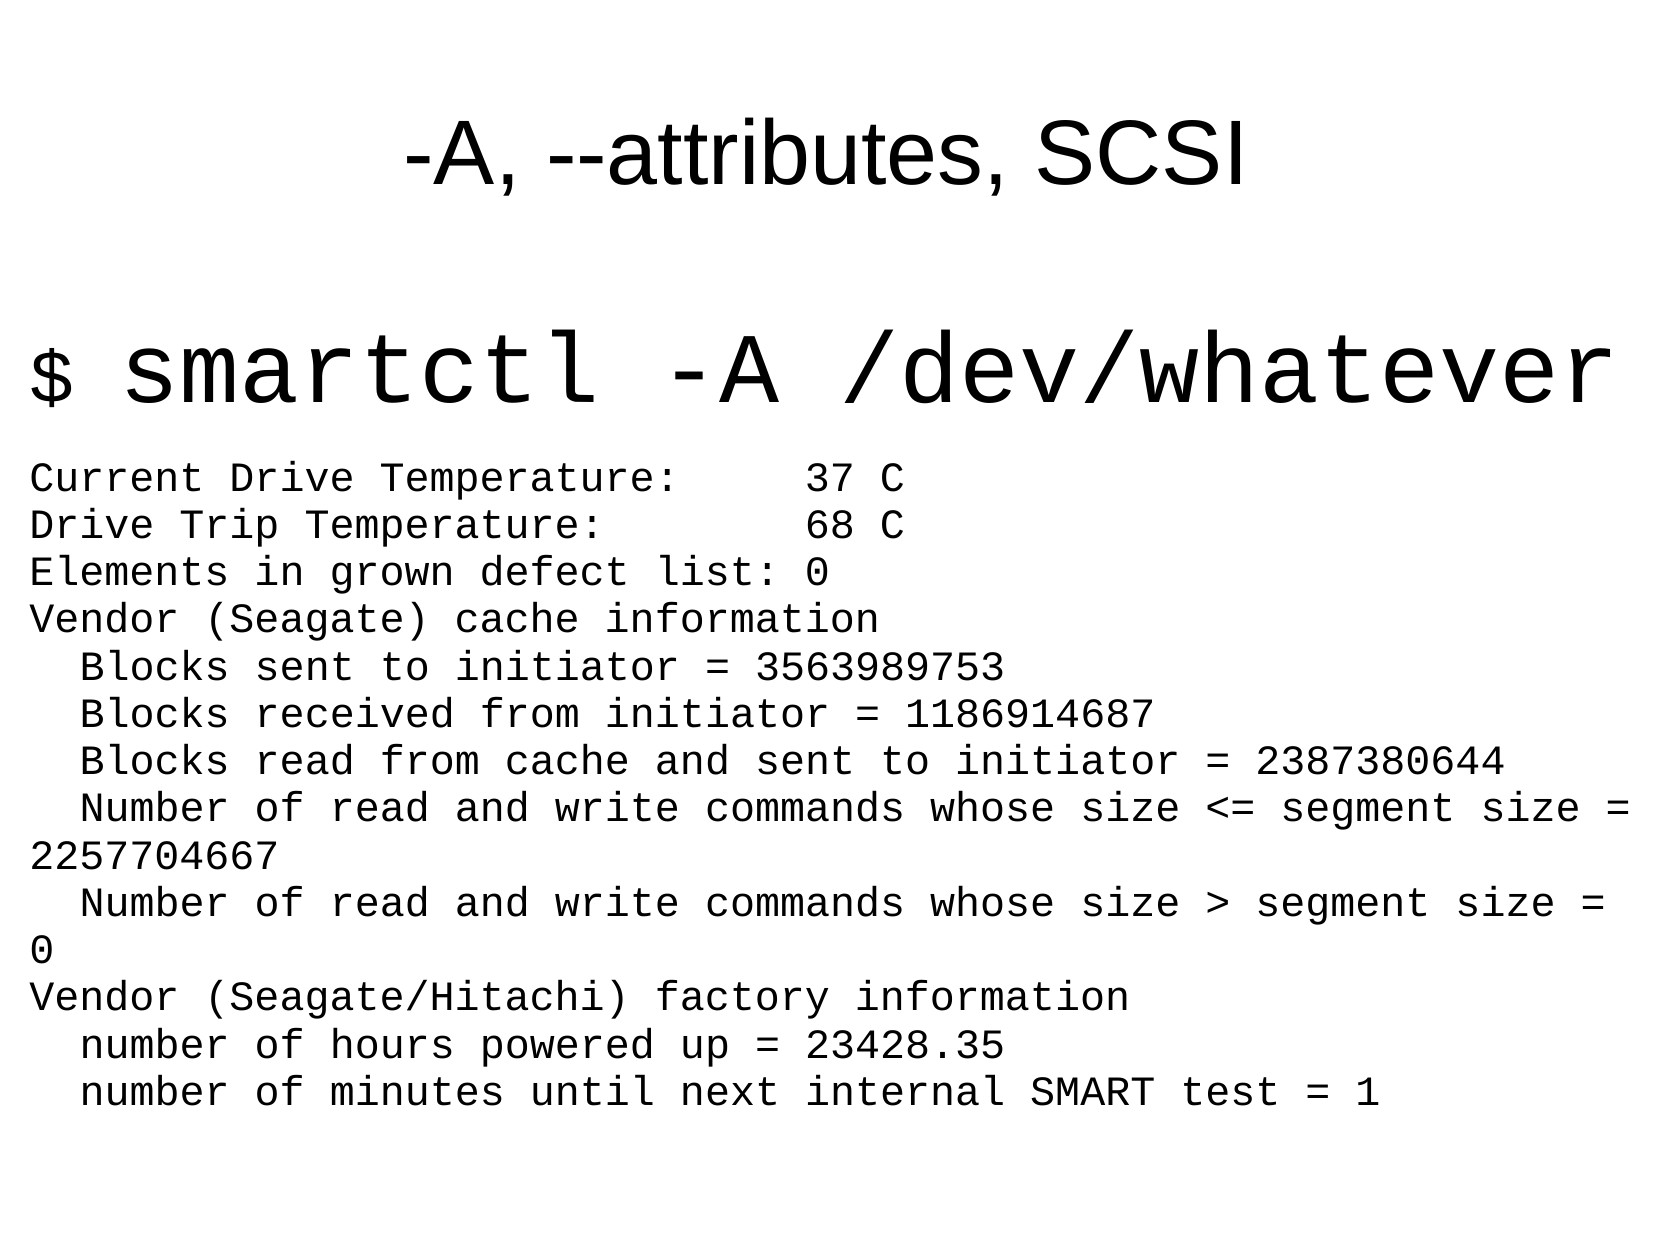

# -A, --attributes, SCSI
$ smartctl -A /dev/whatever
Current Drive Temperature: 37 C
Drive Trip Temperature: 68 C
Elements in grown defect list: 0
Vendor (Seagate) cache information
 Blocks sent to initiator = 3563989753
 Blocks received from initiator = 1186914687
 Blocks read from cache and sent to initiator = 2387380644
 Number of read and write commands whose size <= segment size = 2257704667
 Number of read and write commands whose size > segment size = 0
Vendor (Seagate/Hitachi) factory information
 number of hours powered up = 23428.35
 number of minutes until next internal SMART test = 1